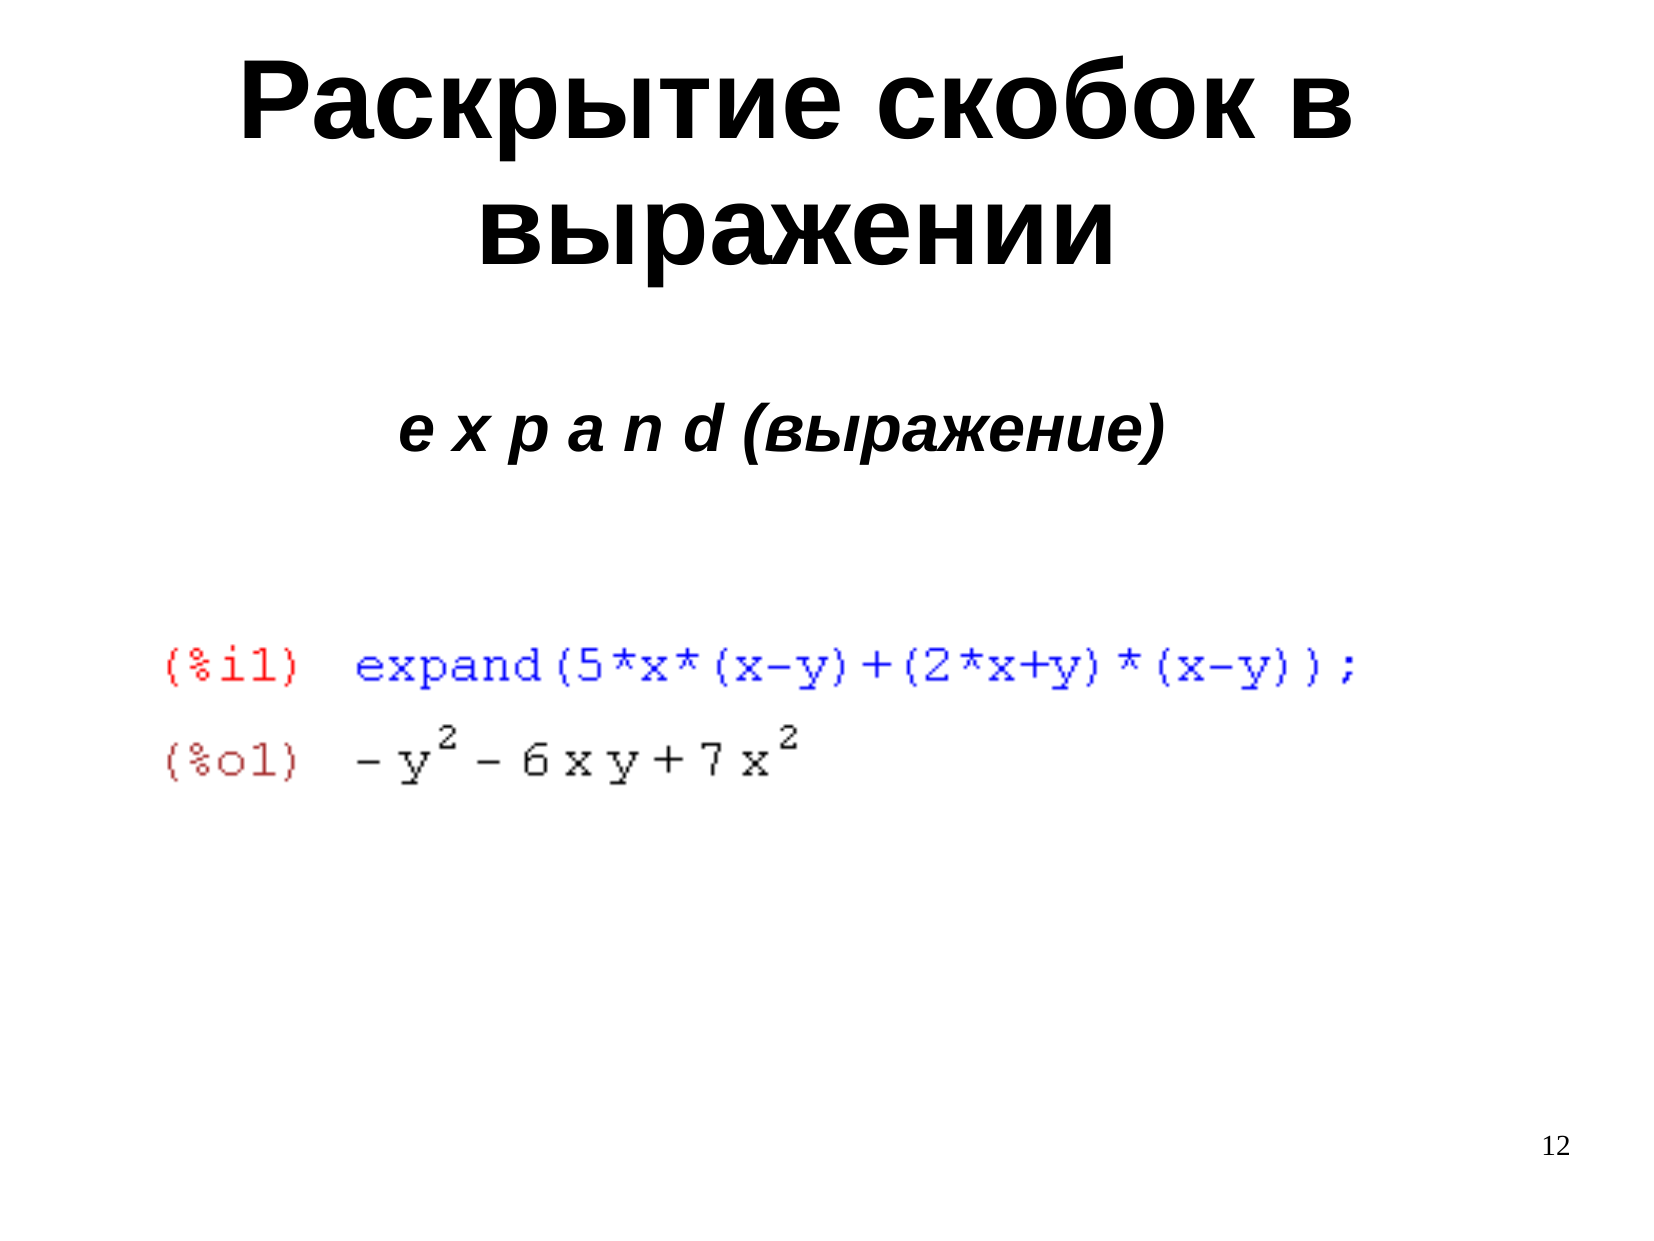

Раскрытие скобок в выражении
e x p a n d (выражение)
12